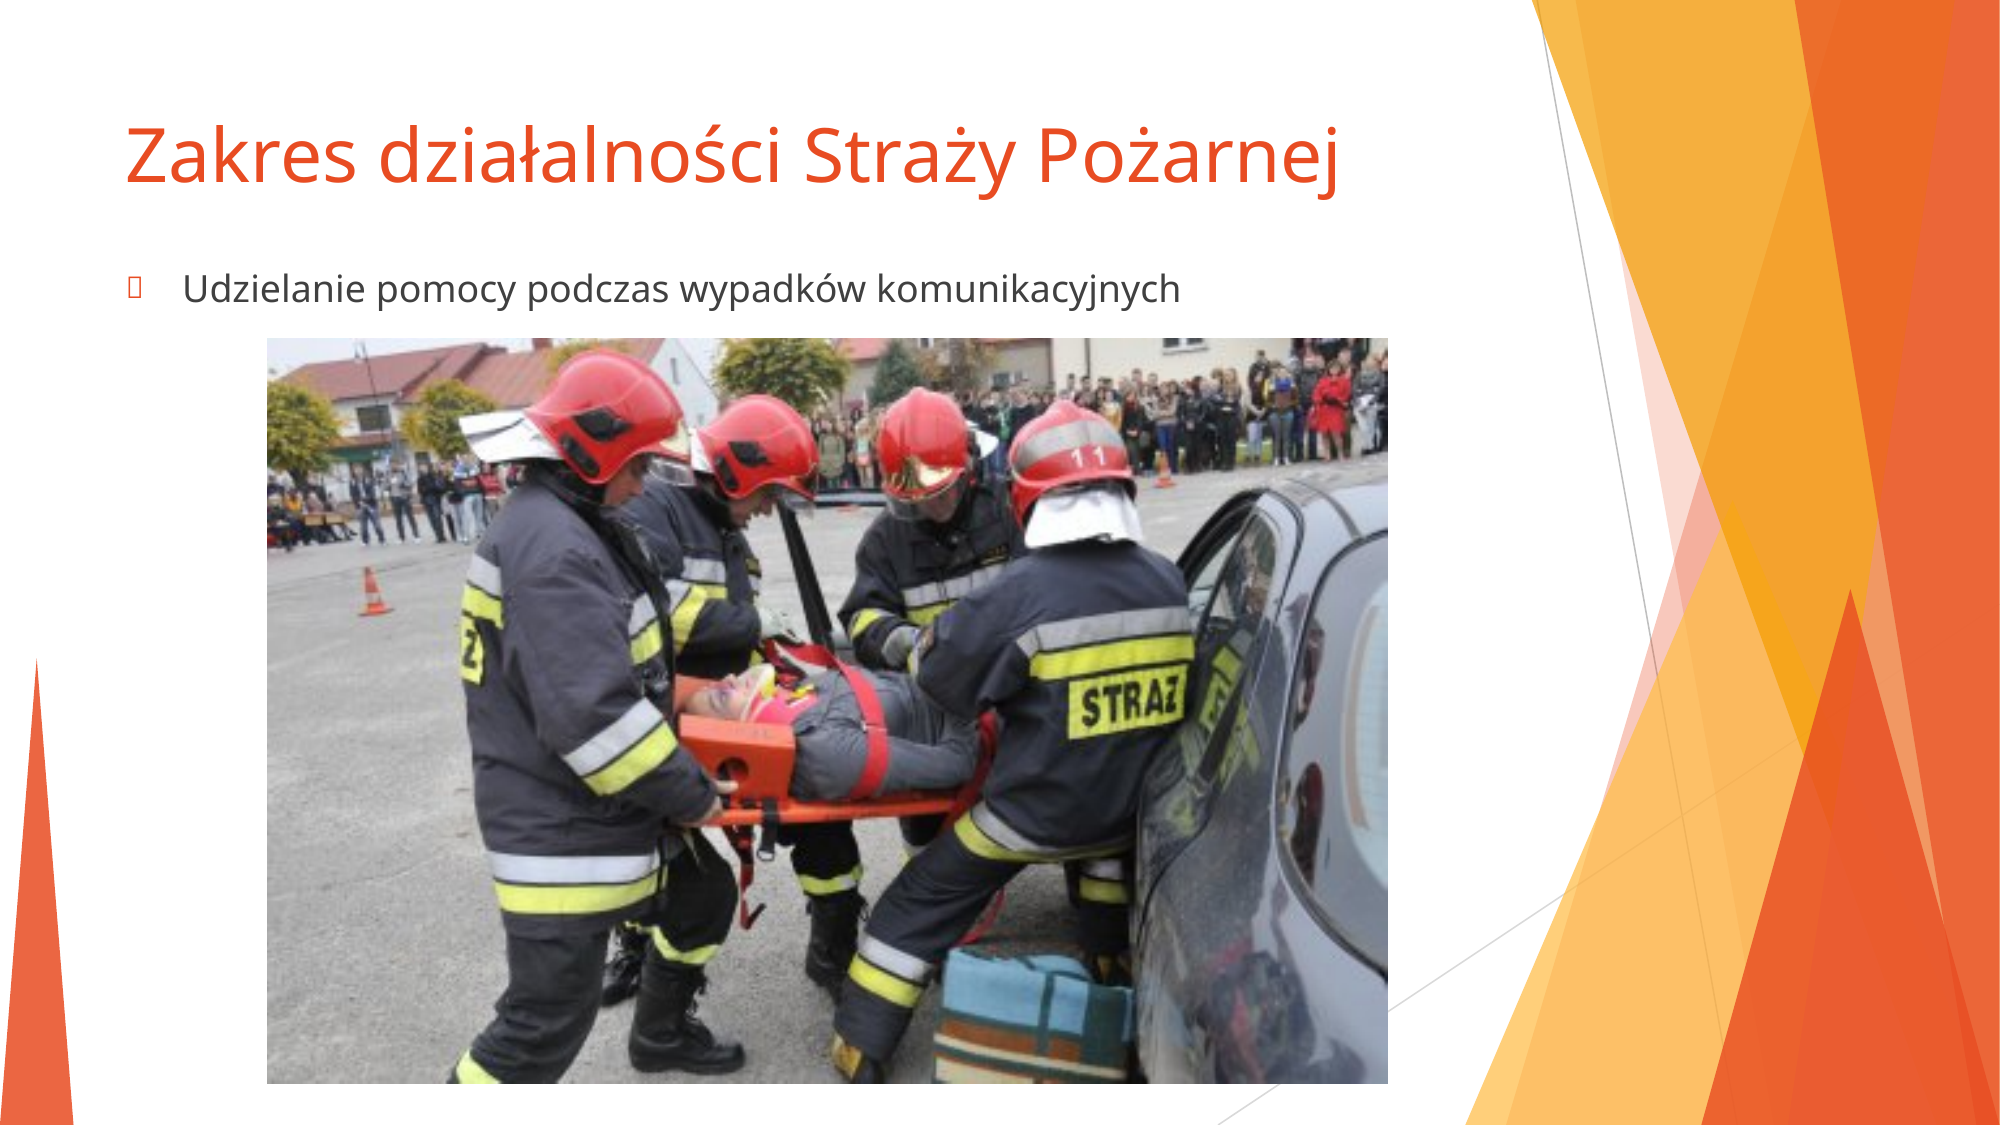

# Zakres działalności Straży Pożarnej
Udzielanie pomocy podczas wypadków komunikacyjnych